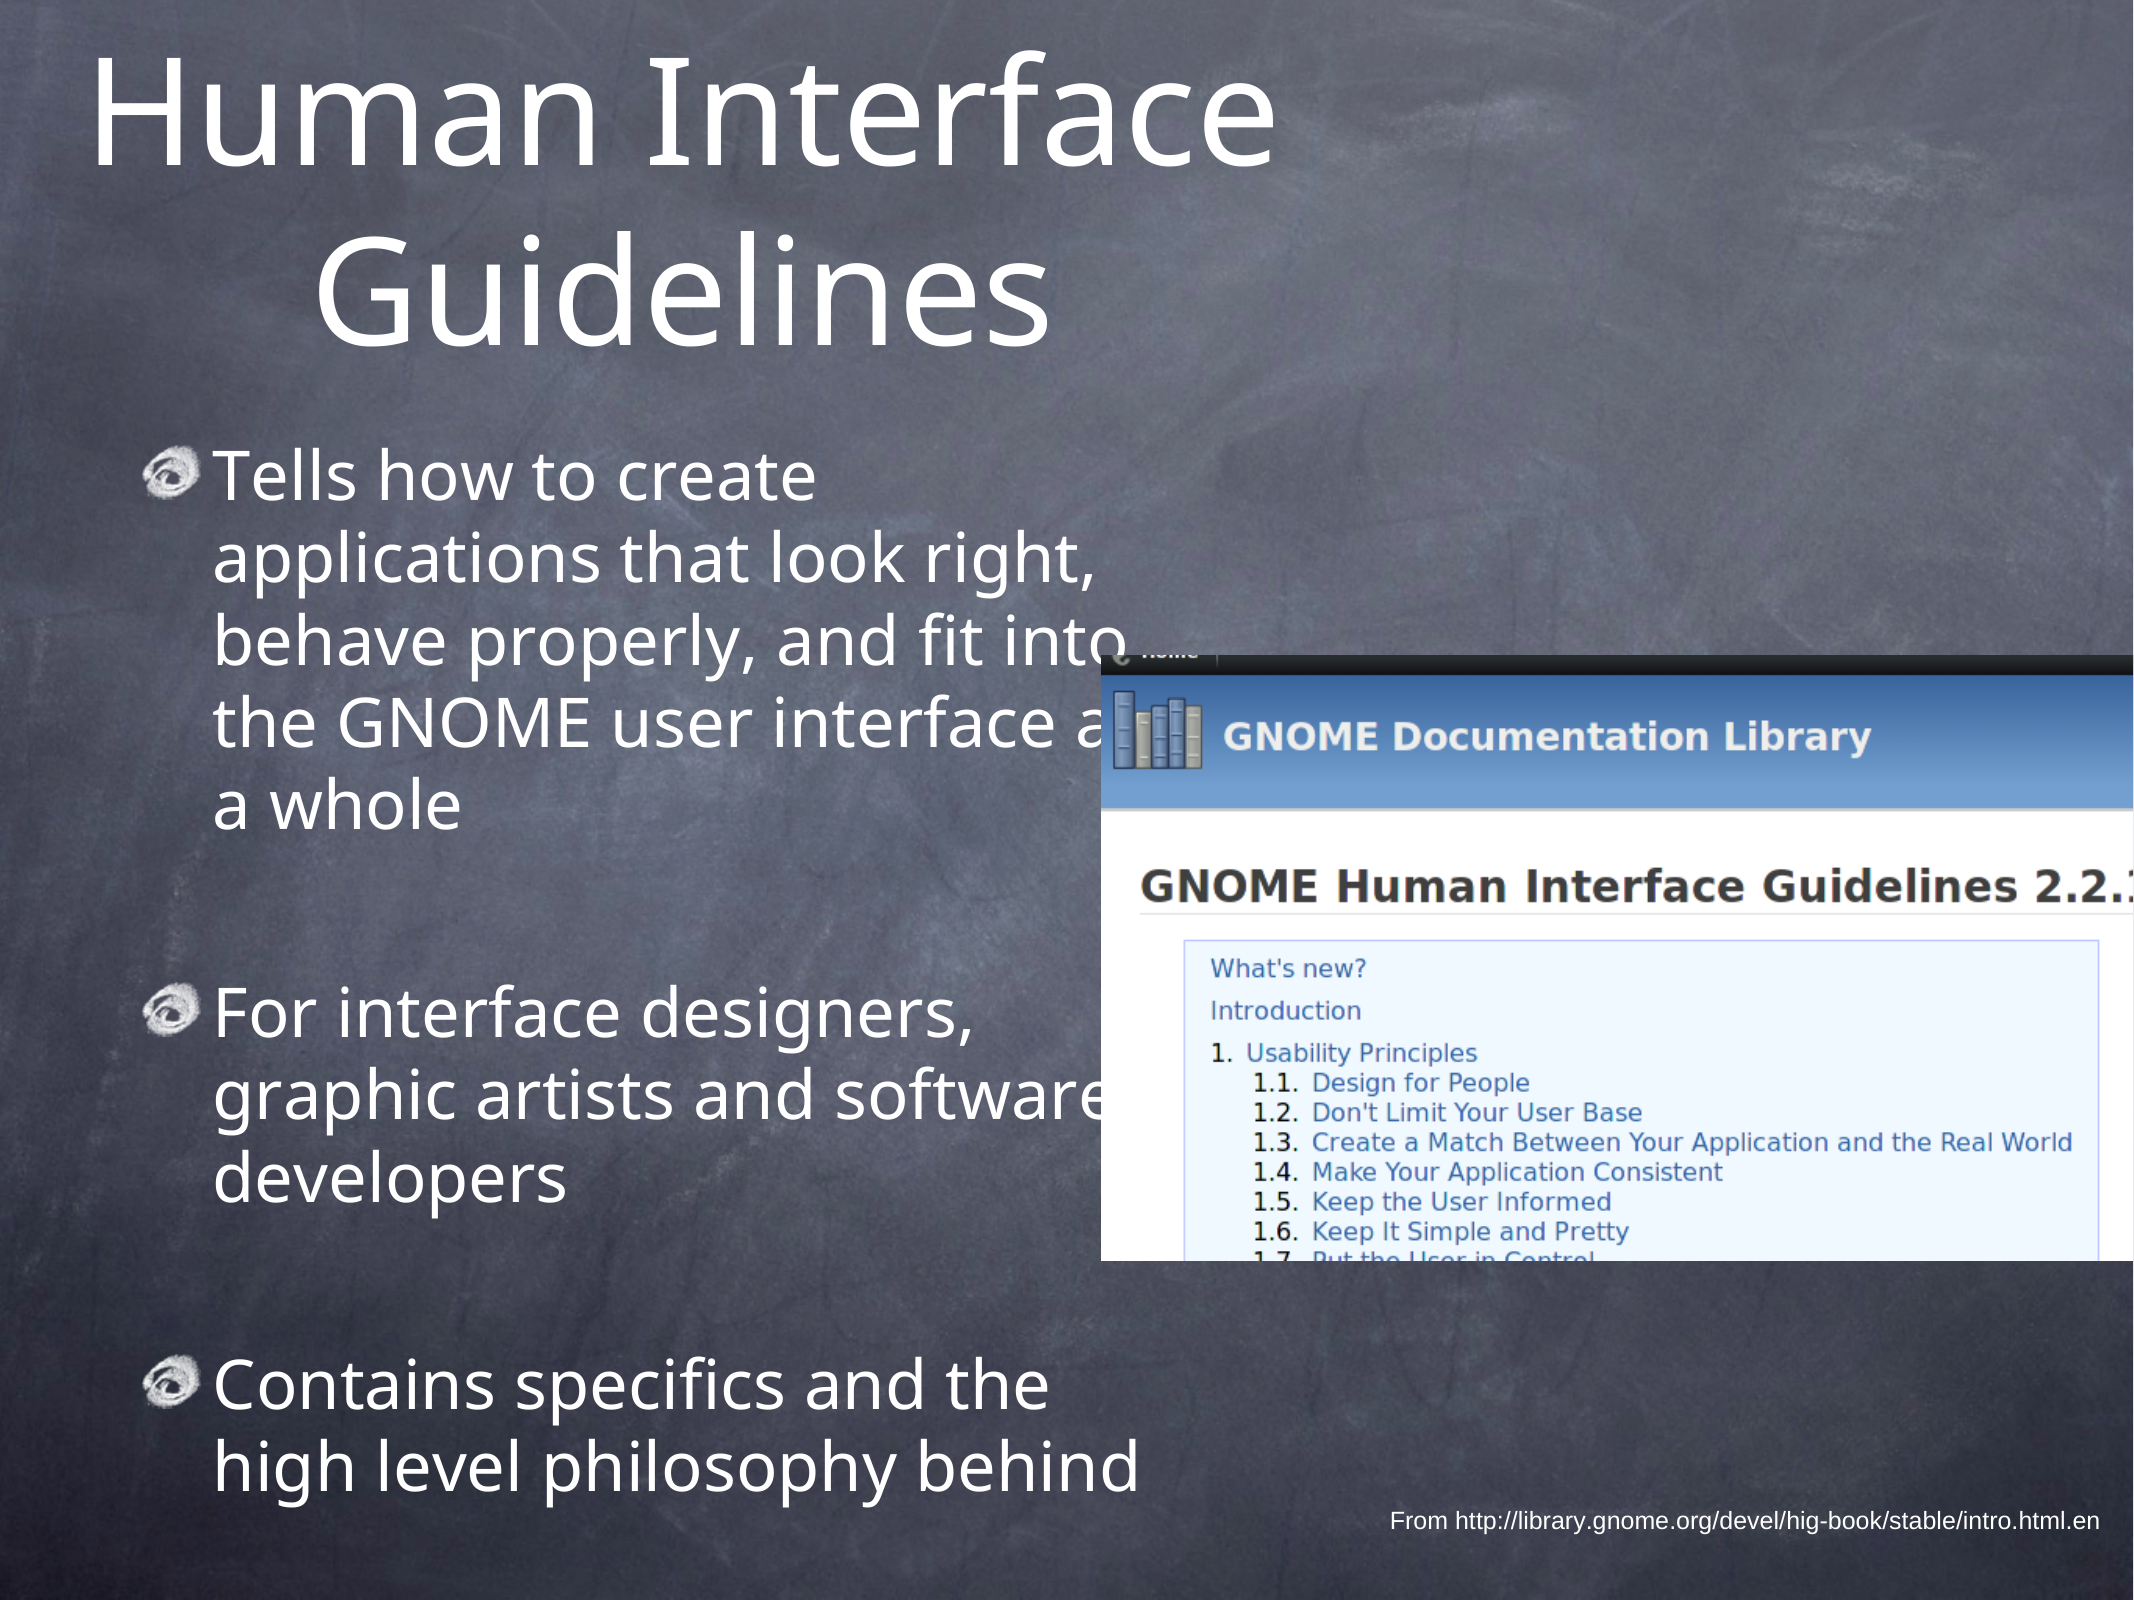

Human Interface Guidelines
Tells how to create applications that look right, behave properly, and fit into the GNOME user interface as a whole
For interface designers, graphic artists and software developers
Contains specifics and the high level philosophy behind
From http://library.gnome.org/devel/hig-book/stable/intro.html.en